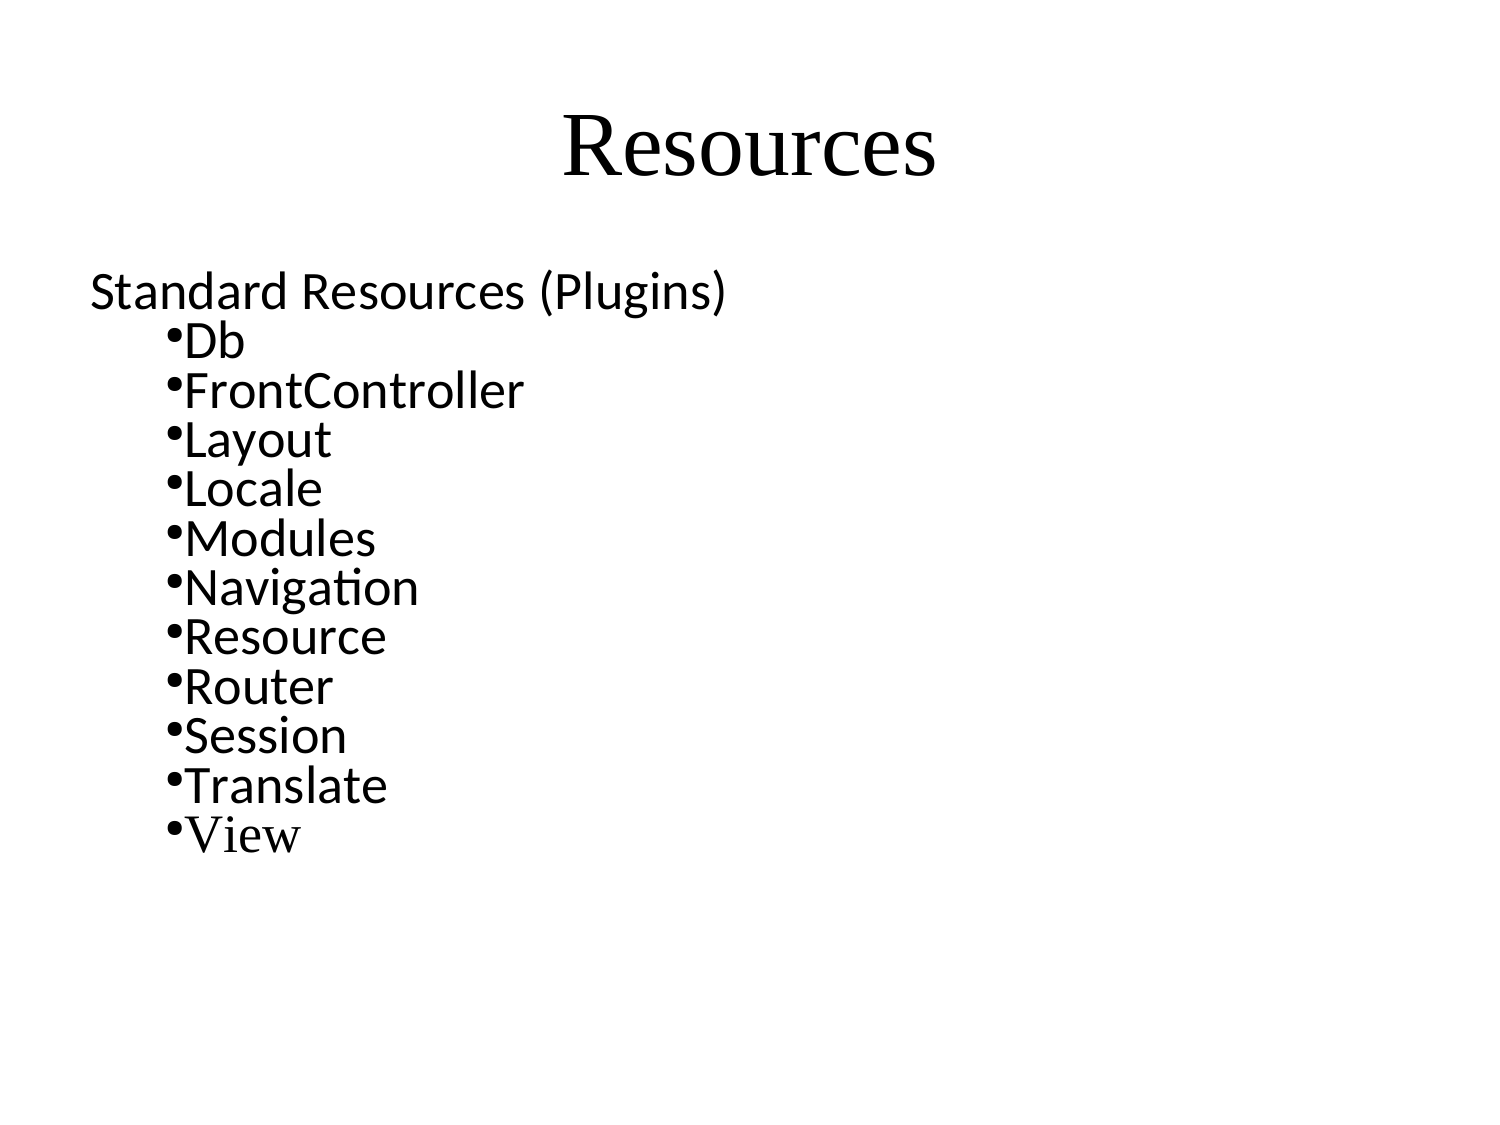

Resources
Standard Resources (Plugins)
Db
FrontController
Layout
Locale
Modules
Navigation
Resource
Router
Session
Translate
View